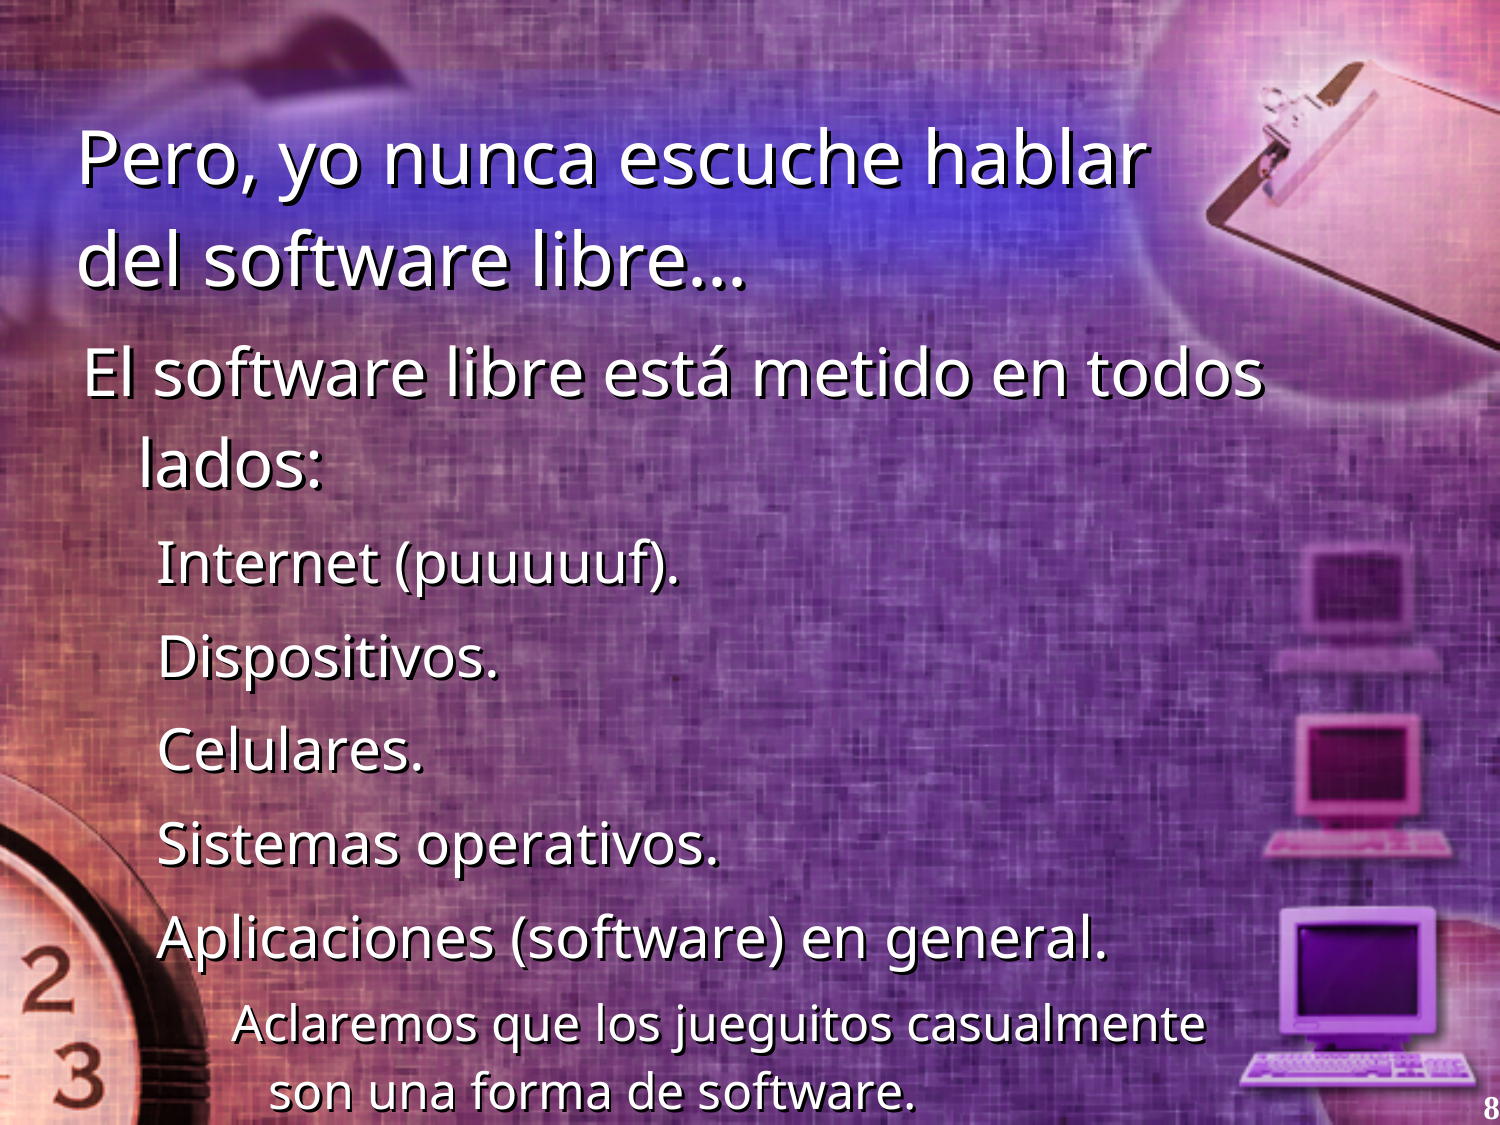

# Pero, yo nunca escuche hablar del software libre...
El software libre está metido en todos lados:
Internet (puuuuuf).
Dispositivos.
Celulares.
Sistemas operativos.
Aplicaciones (software) en general.
Aclaremos que los jueguitos casualmente
son una forma de software.
8